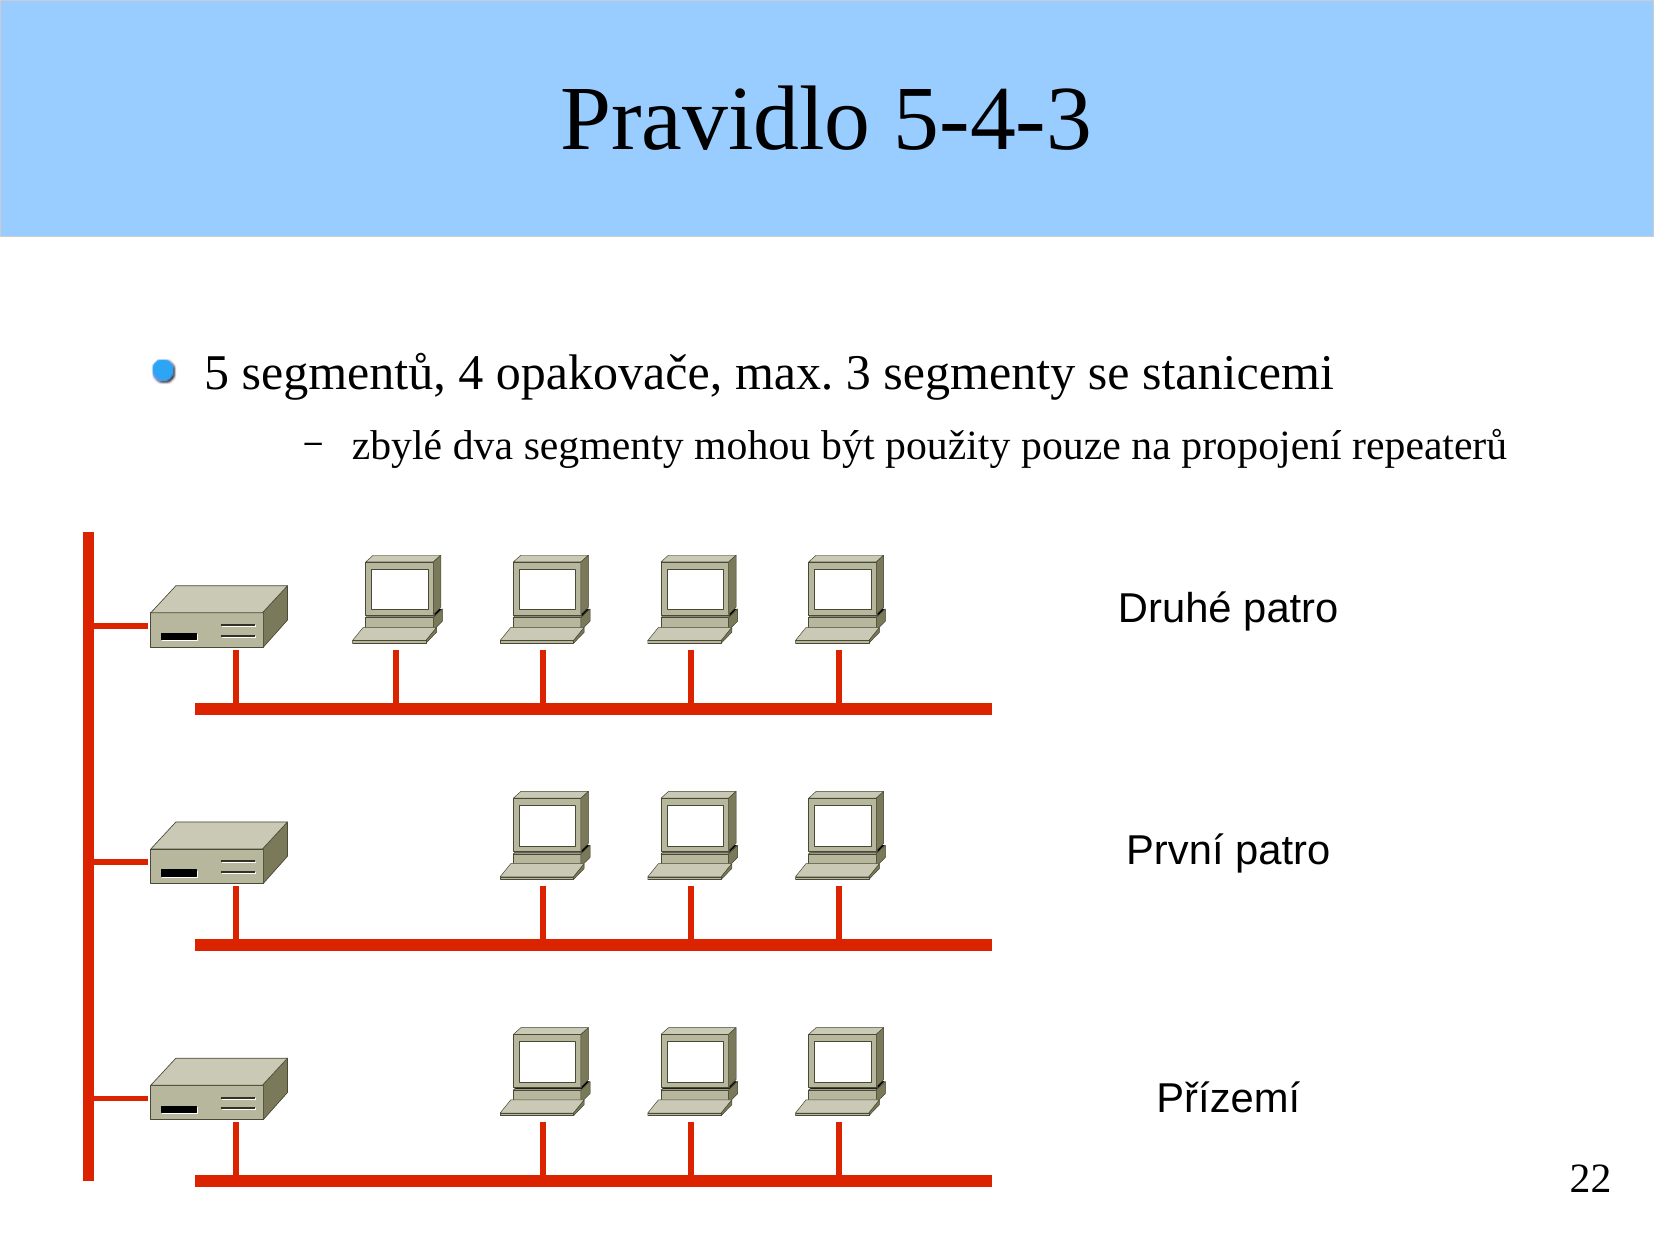

# Pravidlo 5-4-3
5 segmentů, 4 opakovače, max. 3 segmenty se stanicemi
zbylé dva segmenty mohou být použity pouze na propojení repeaterů
Druhé patro
První patro
Přízemí